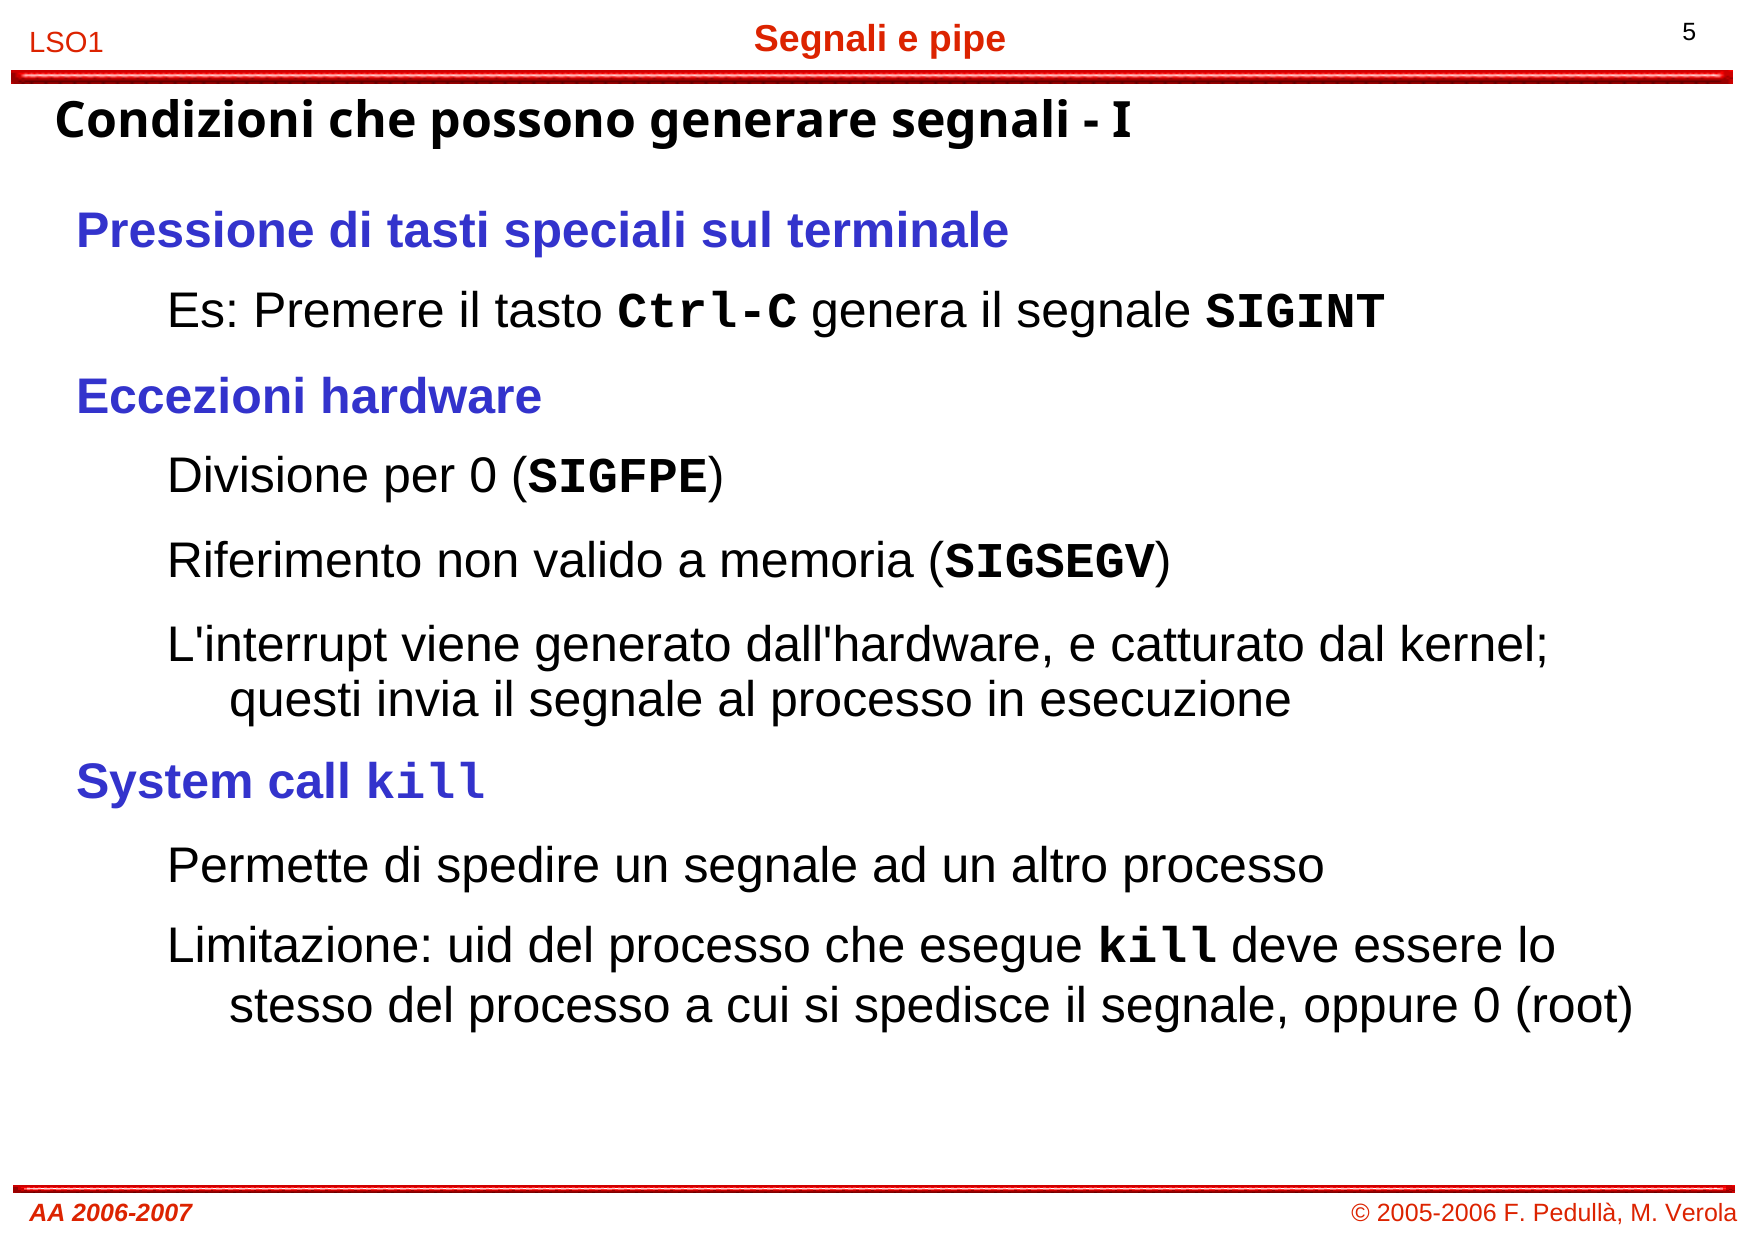

# Condizioni che possono generare segnali - I
Pressione di tasti speciali sul terminale
Es: Premere il tasto Ctrl-C genera il segnale SIGINT
Eccezioni hardware
Divisione per 0 (SIGFPE)
Riferimento non valido a memoria (SIGSEGV)
L'interrupt viene generato dall'hardware, e catturato dal kernel; questi invia il segnale al processo in esecuzione
System call kill
Permette di spedire un segnale ad un altro processo
Limitazione: uid del processo che esegue kill deve essere lo stesso del processo a cui si spedisce il segnale, oppure 0 (root)